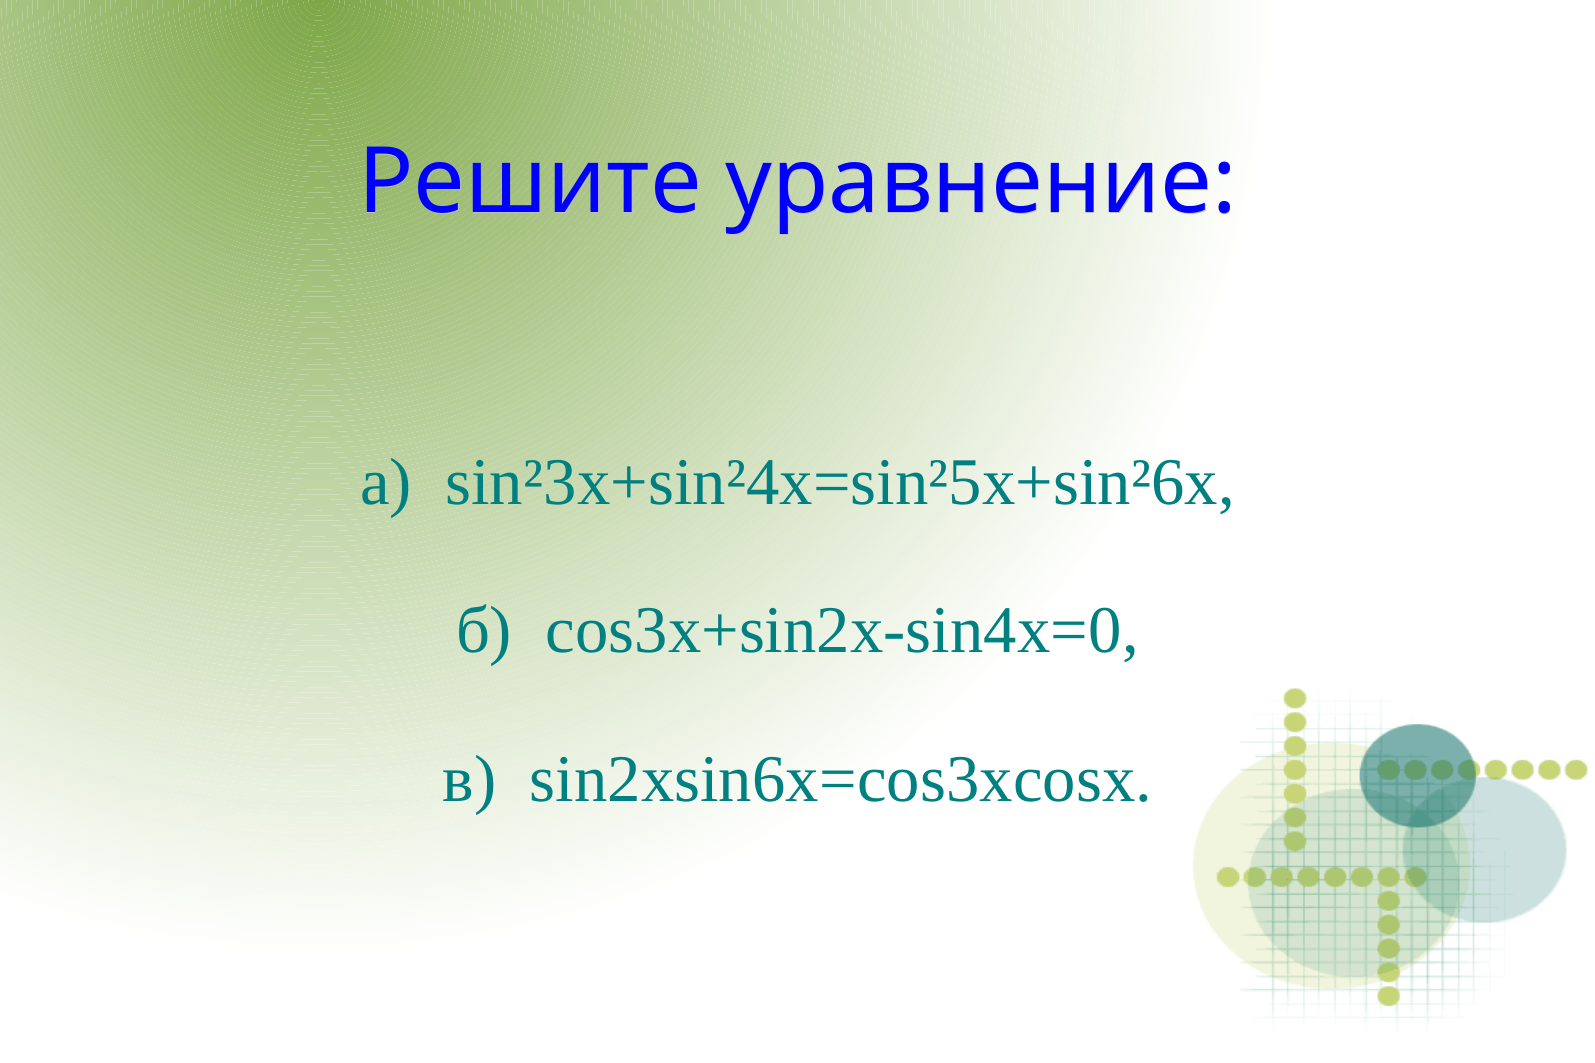

# Решите уравнение:
а) sin²3x+sin²4x=sin²5x+sin²6x,
б) cos3x+sin2x-sin4x=0,
в) sin2xsin6x=cos3xcosx.